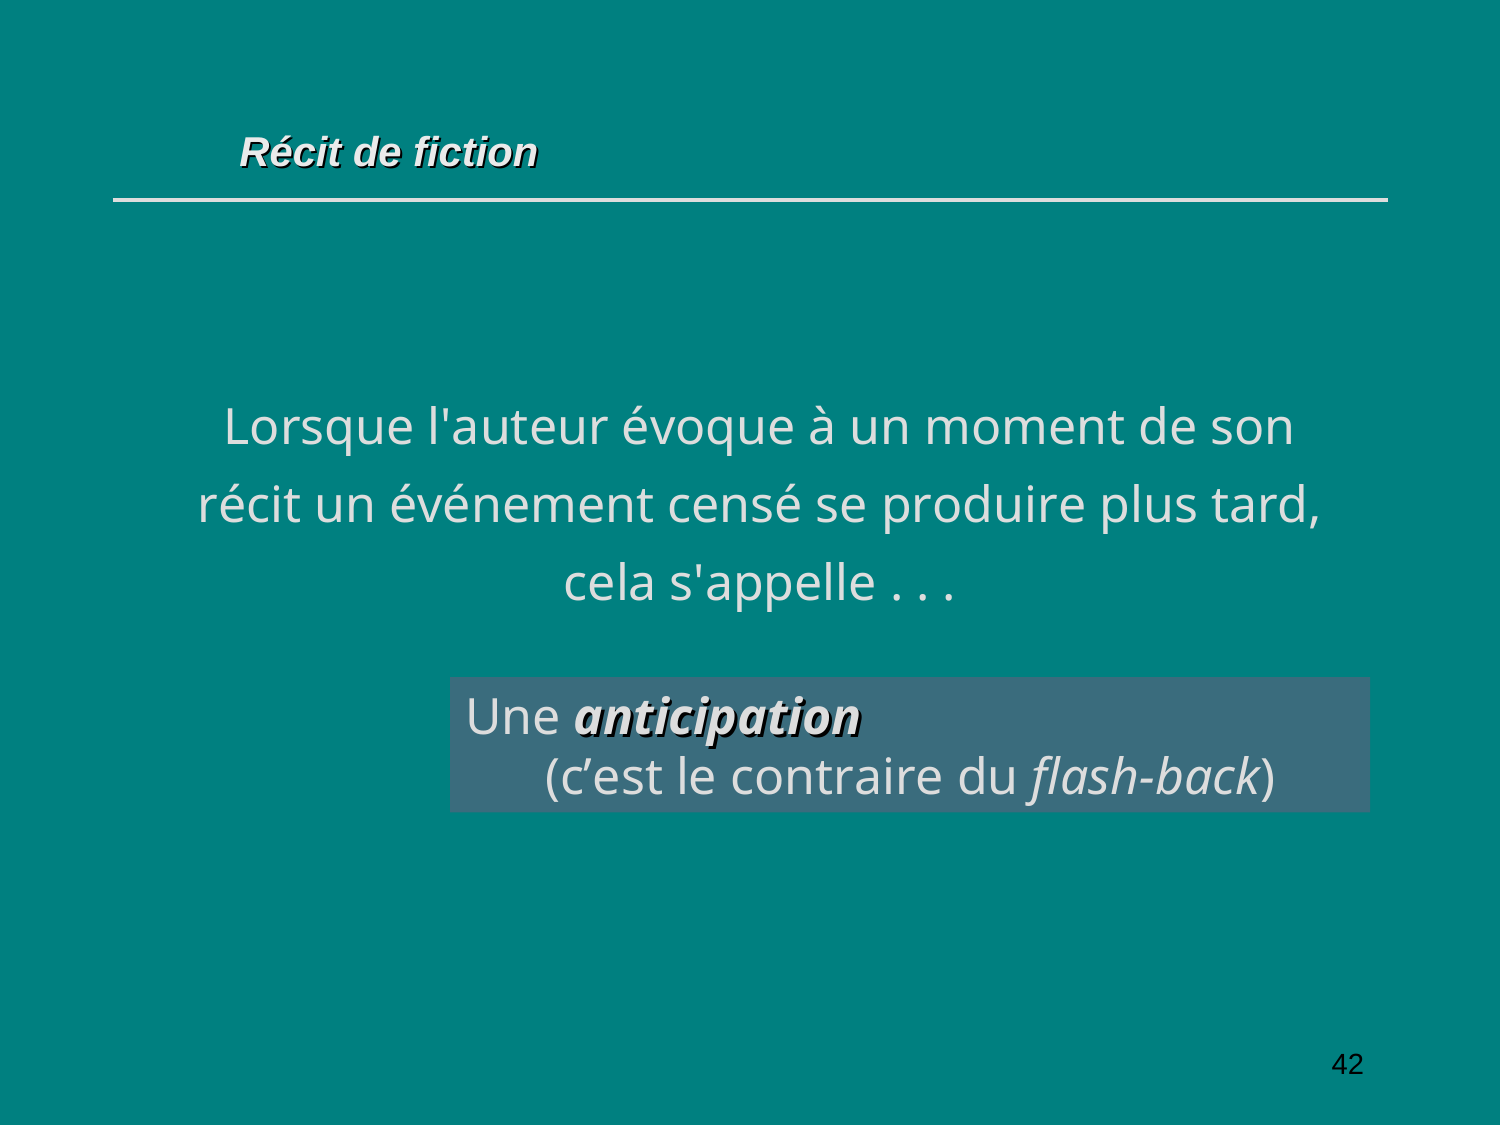

Récit de fiction
Lorsque l'auteur évoque à un moment de son récit un événement censé se produire plus tard, cela s'appelle . . .
Une anticipation
(c’est le contraire du flash-back)
42